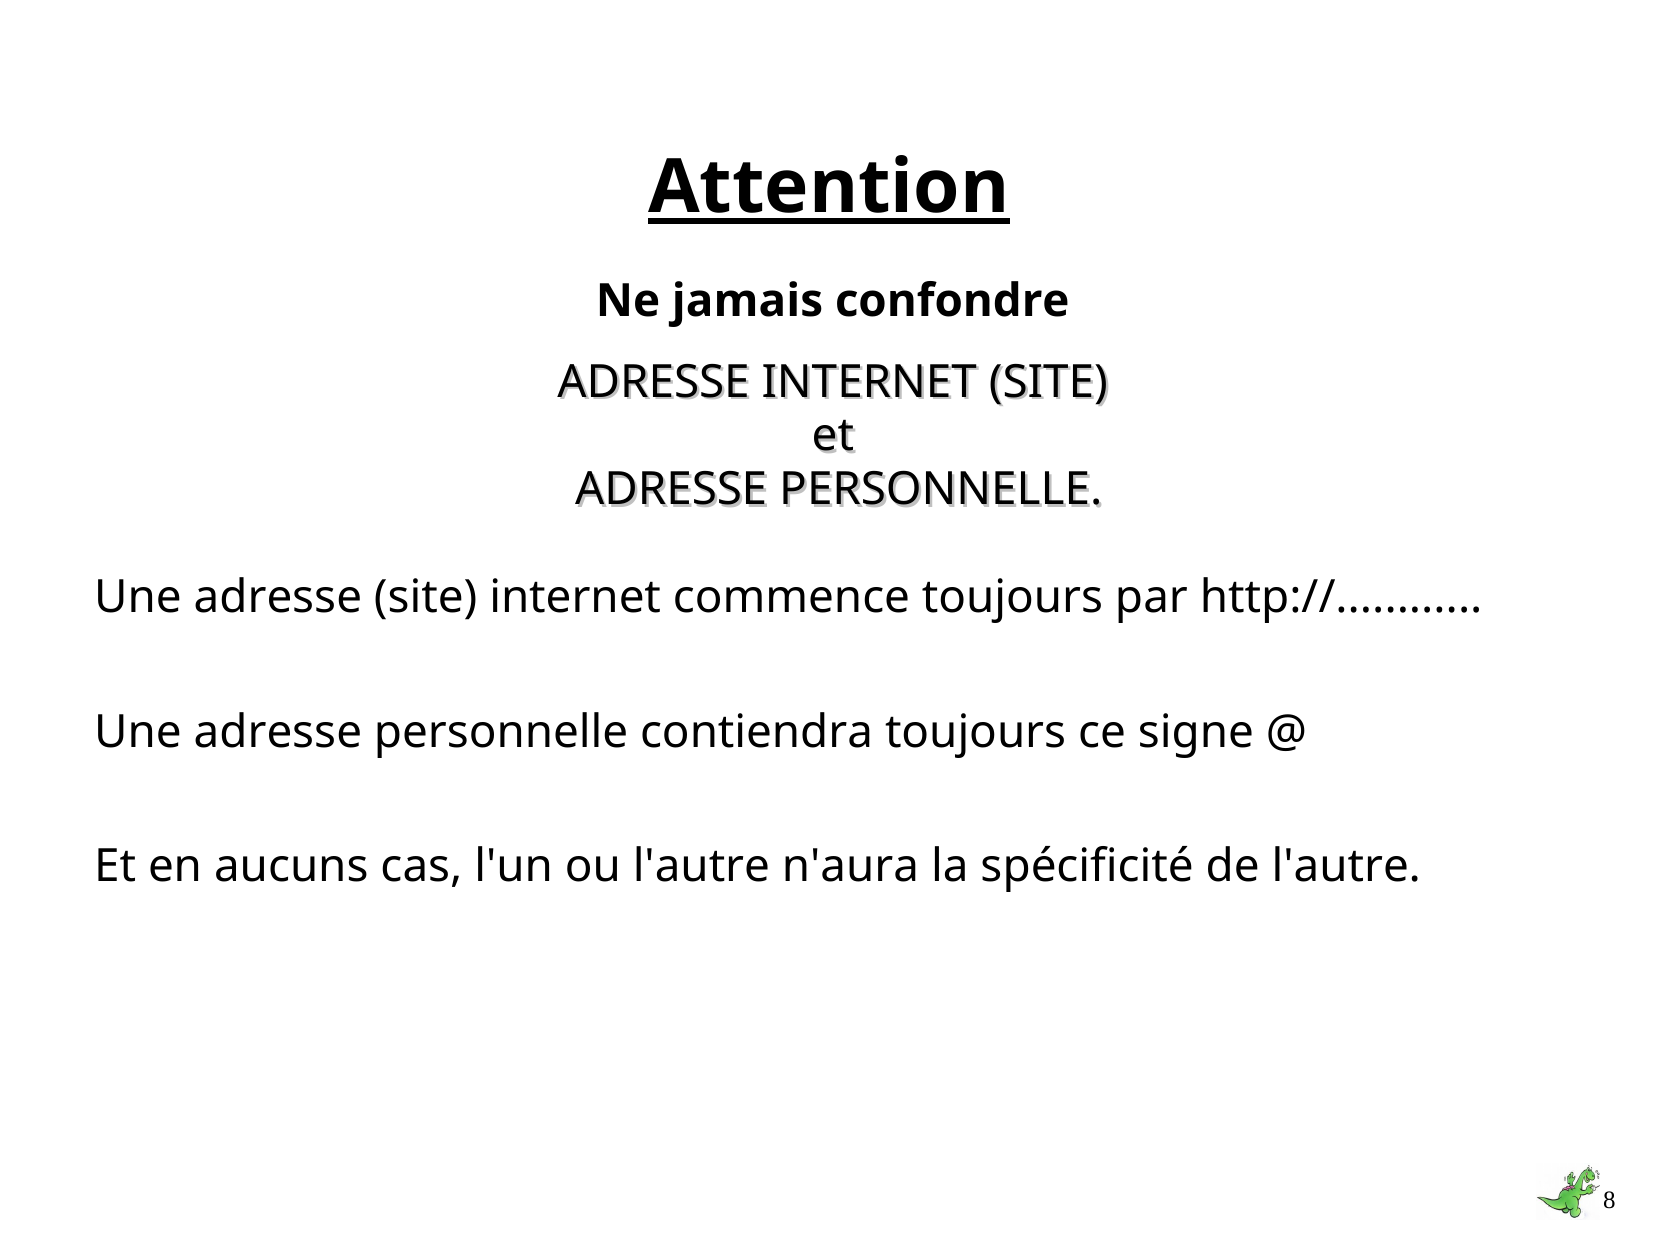

Attention
Ne jamais confondre
ADRESSE INTERNET (SITE)
et
ADRESSE PERSONNELLE.
	Une adresse (site) internet commence toujours par http://............
	Une adresse personnelle contiendra toujours ce signe @
	Et en aucuns cas, l'un ou l'autre n'aura la spécificité de l'autre.
8